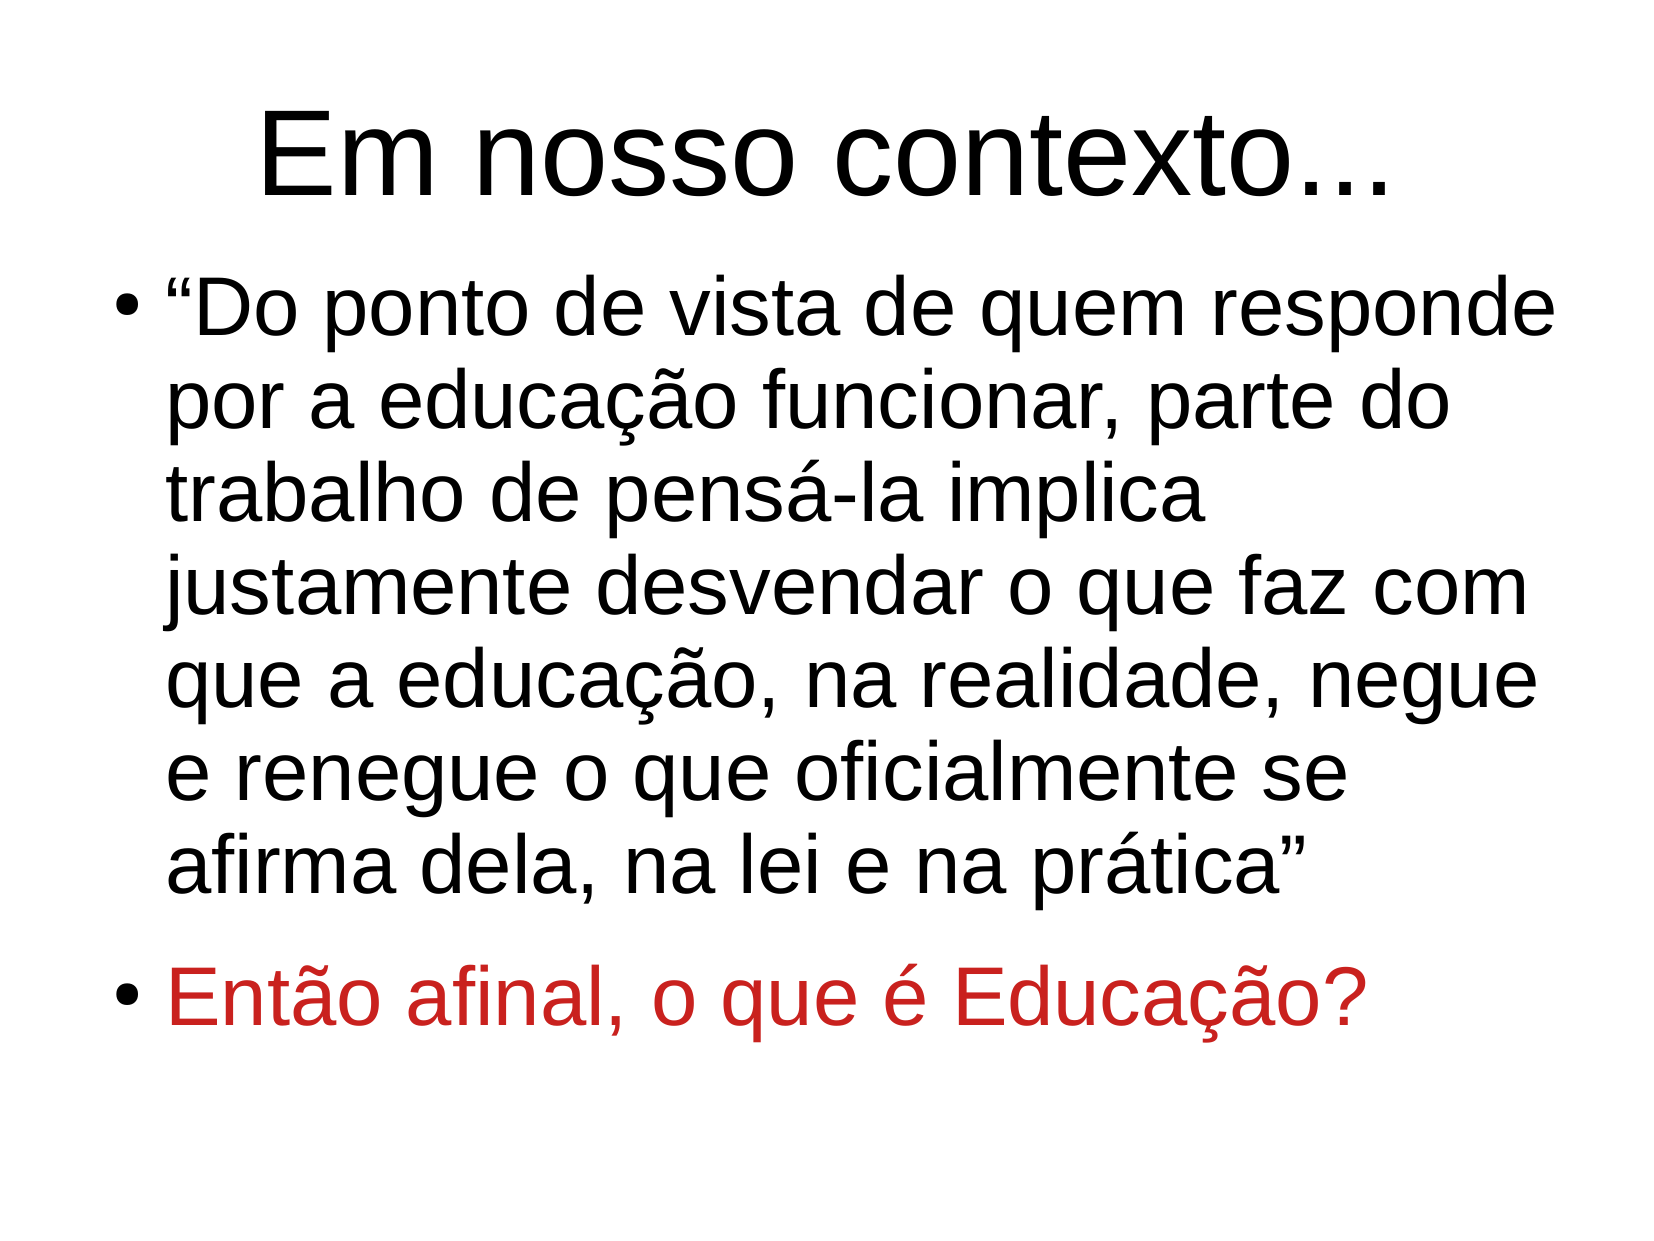

# Em nosso contexto...
“Do ponto de vista de quem responde por a educação funcionar, parte do trabalho de pensá-la implica justamente desvendar o que faz com que a educação, na realidade, negue e renegue o que oficialmente se afirma dela, na lei e na prática”
Então afinal, o que é Educação?